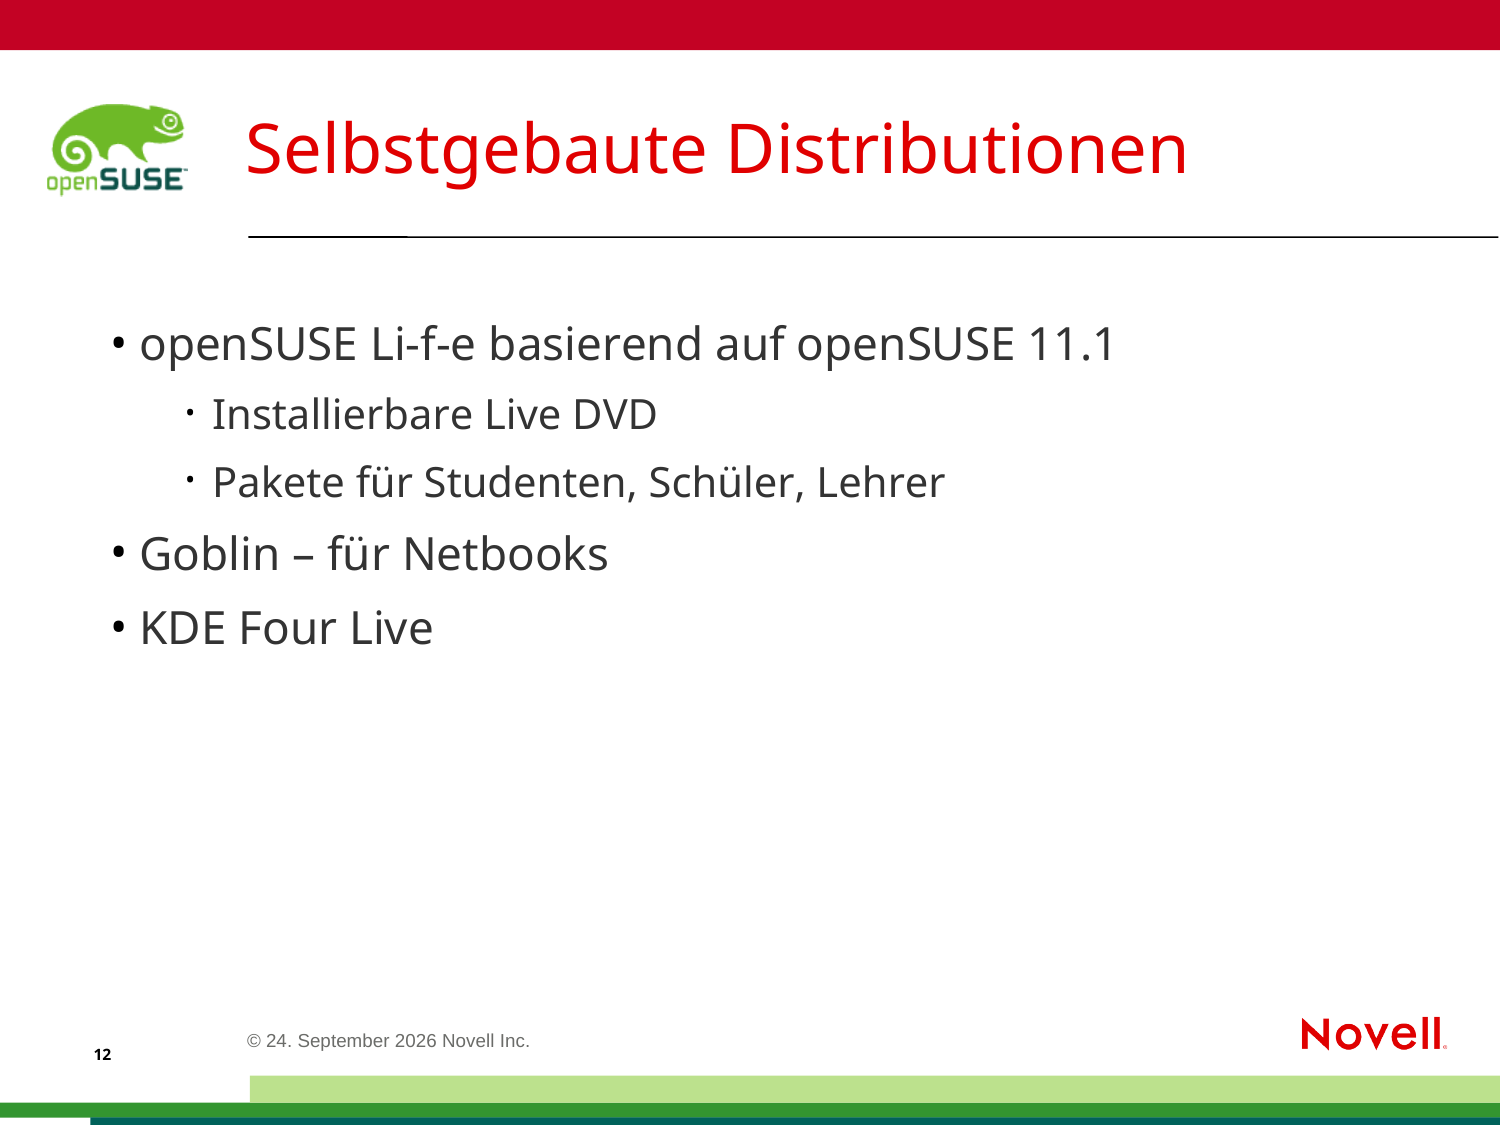

# Selbstgebaute Distributionen
 openSUSE Li-f-e basierend auf openSUSE 11.1
Installierbare Live DVD
Pakete für Studenten, Schüler, Lehrer
 Goblin – für Netbooks
 KDE Four Live